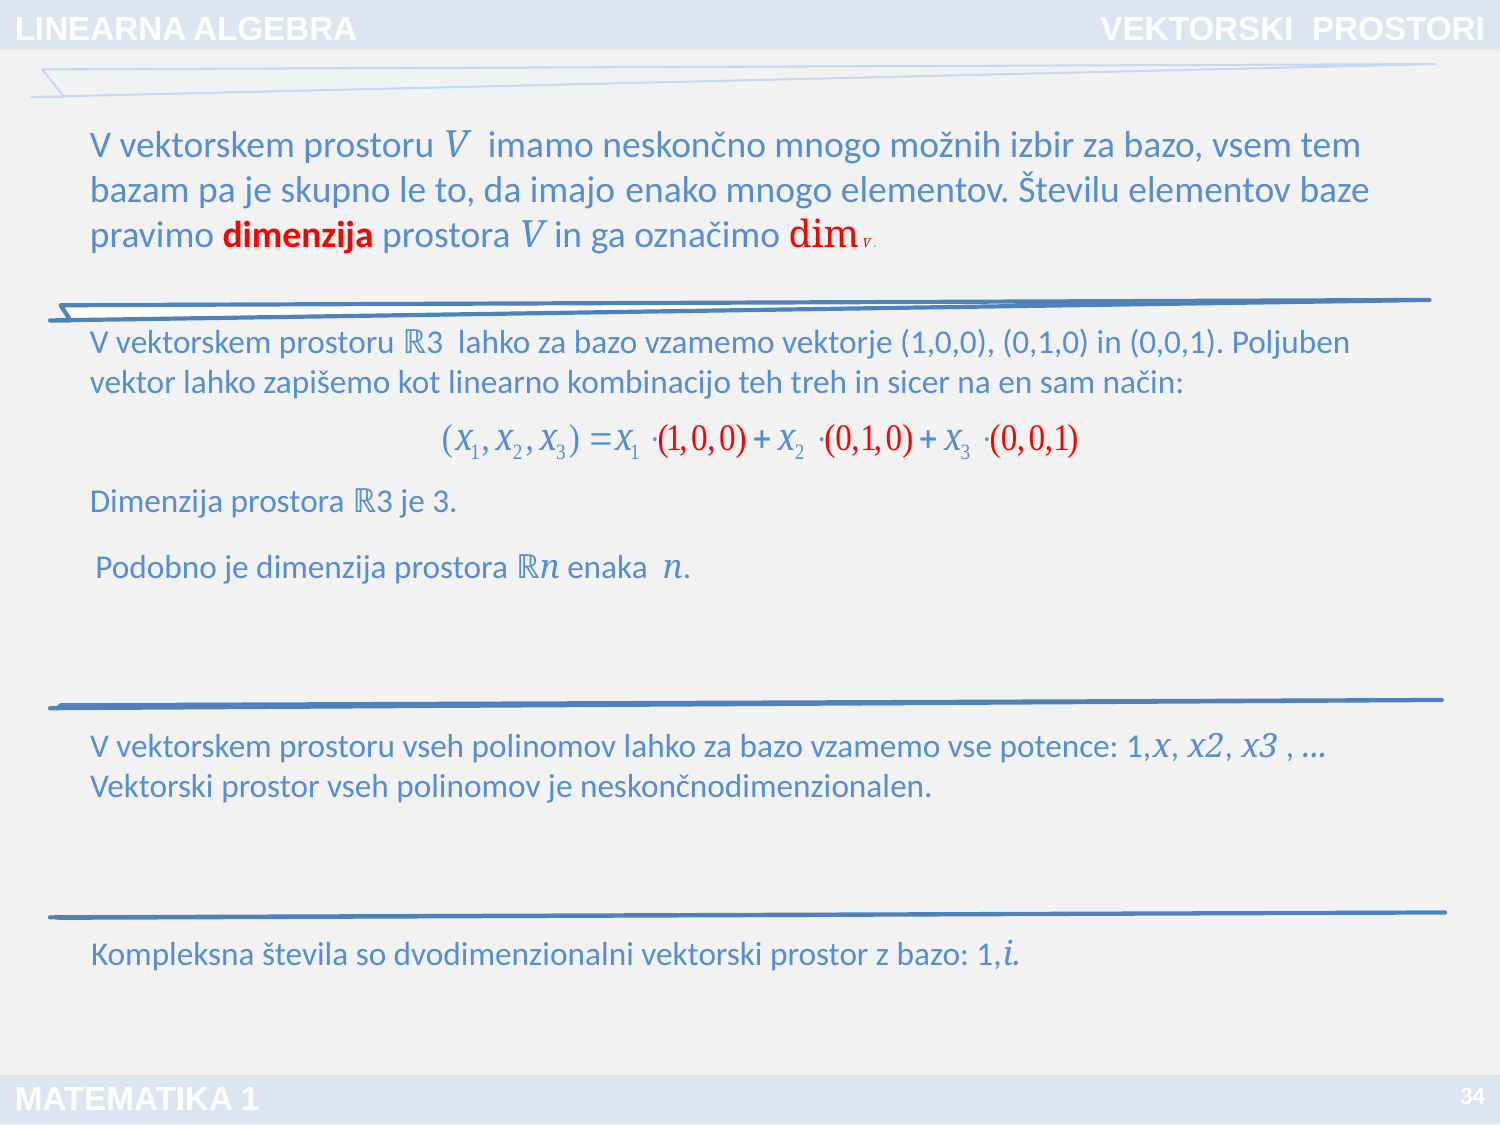

LINEARNA ALGEBRA
VEKTORSKI PROSTORI
V vektorskem prostoru V imamo neskončno mnogo možnih izbir za bazo, vsem tem bazam pa je skupno le to, da imajo enako mnogo elementov. Številu elementov baze pravimo dimenzija prostora V in ga označimo dim V .
V vektorskem prostoru ℝ3 lahko za bazo vzamemo vektorje (1,0,0), (0,1,0) in (0,0,1). Poljuben vektor lahko zapišemo kot linearno kombinacijo teh treh in sicer na en sam način:
Dimenzija prostora ℝ3 je 3.
Podobno je dimenzija prostora ℝn enaka n.
V vektorskem prostoru vseh polinomov lahko za bazo vzamemo vse potence: 1,x, x2, x3 , ...
Vektorski prostor vseh polinomov je neskončnodimenzionalen.
Kompleksna števila so dvodimenzionalni vektorski prostor z bazo: 1,i.
MATEMATIKA 1